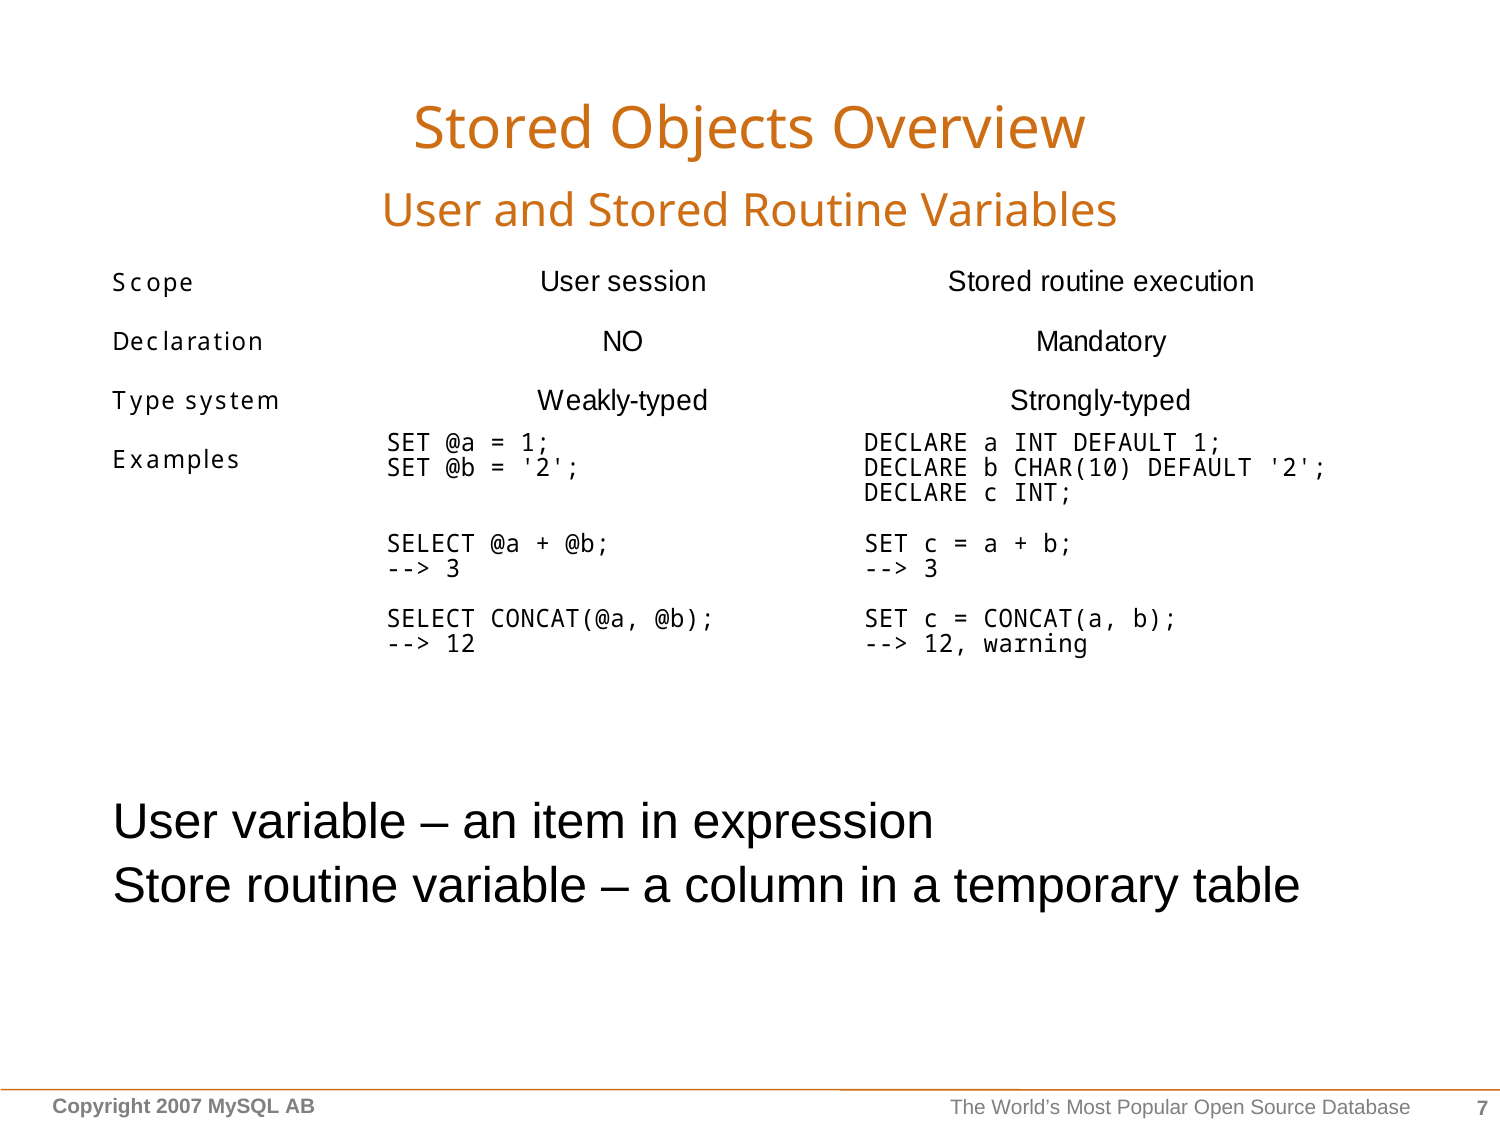

# Stored Objects Overview User and Stored Routine Variables
User variable – an item in expression
Store routine variable – a column in a temporary table